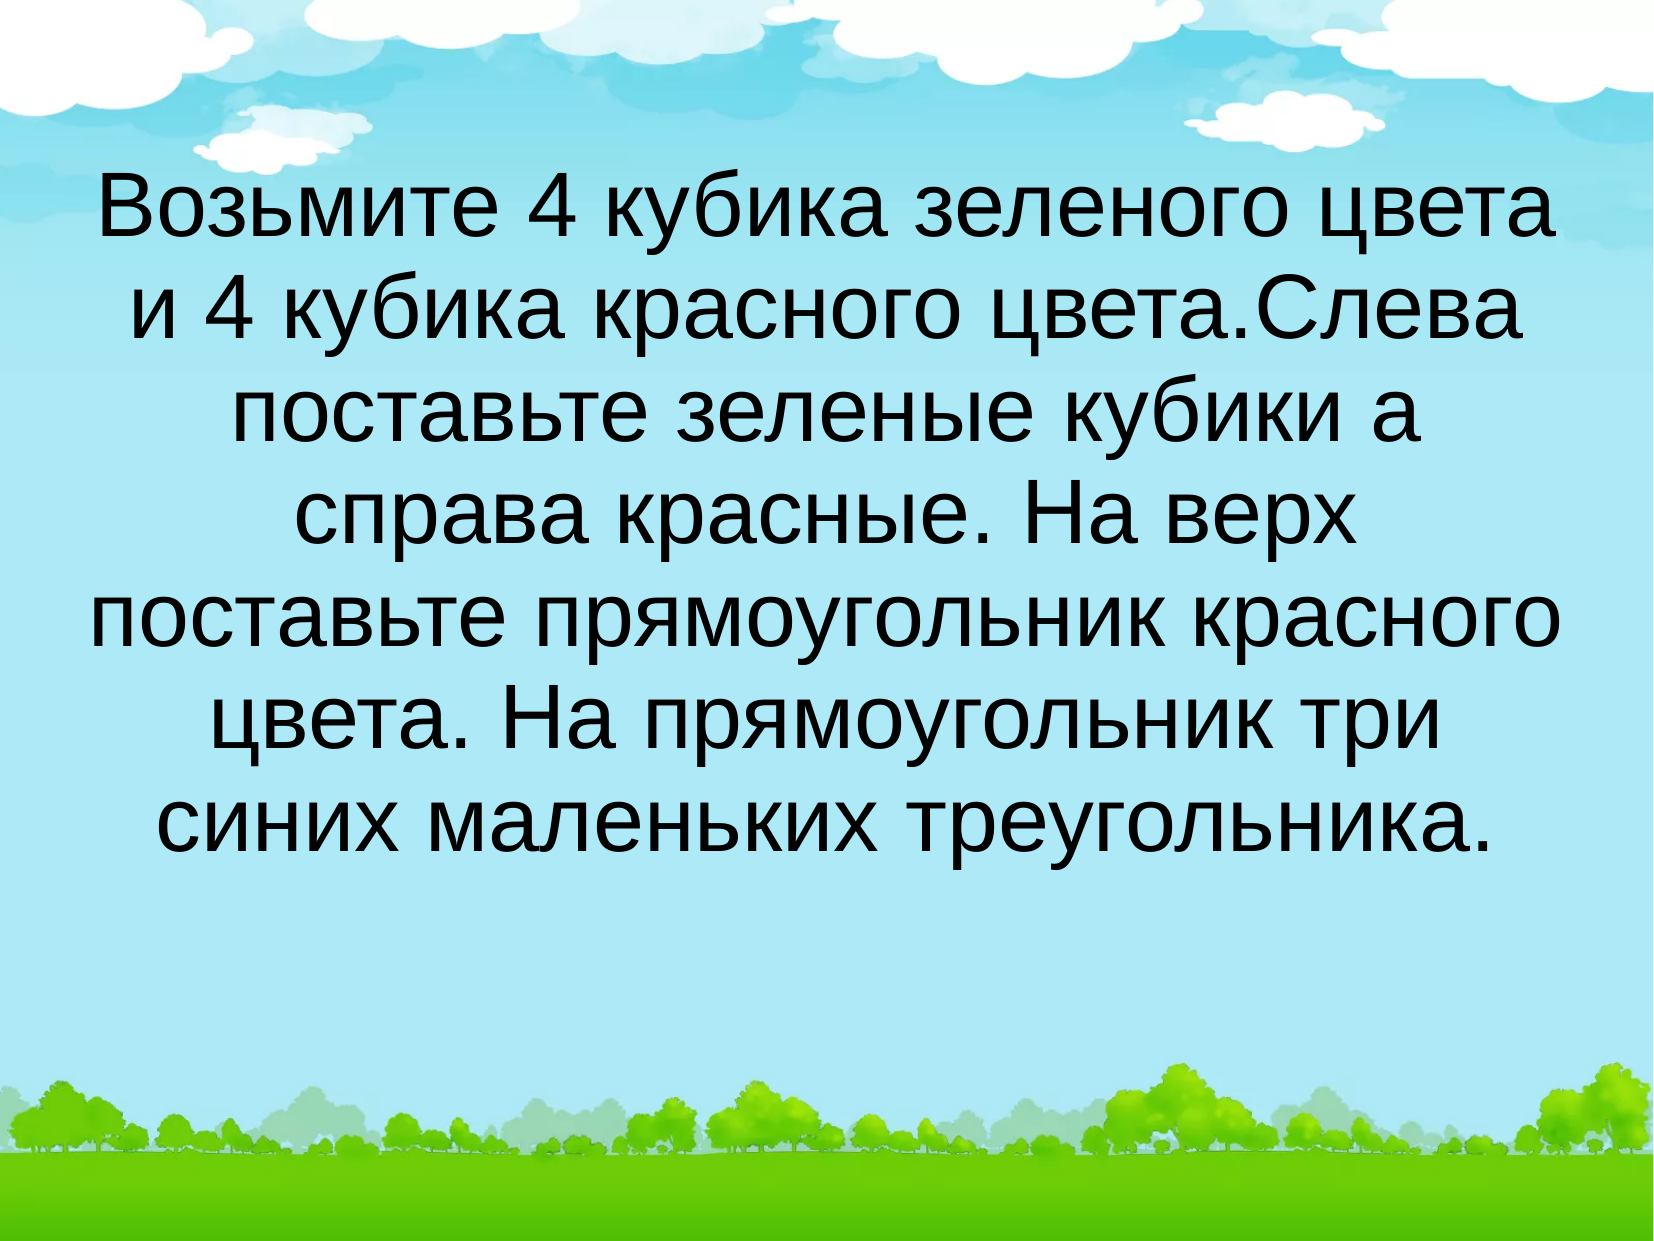

# Возьмите 4 кубика зеленого цвета и 4 кубика красного цвета.Слева поставьте зеленые кубики а справа красные. На верх поставьте прямоугольник красного цвета. На прямоугольник три синих маленьких треугольника.